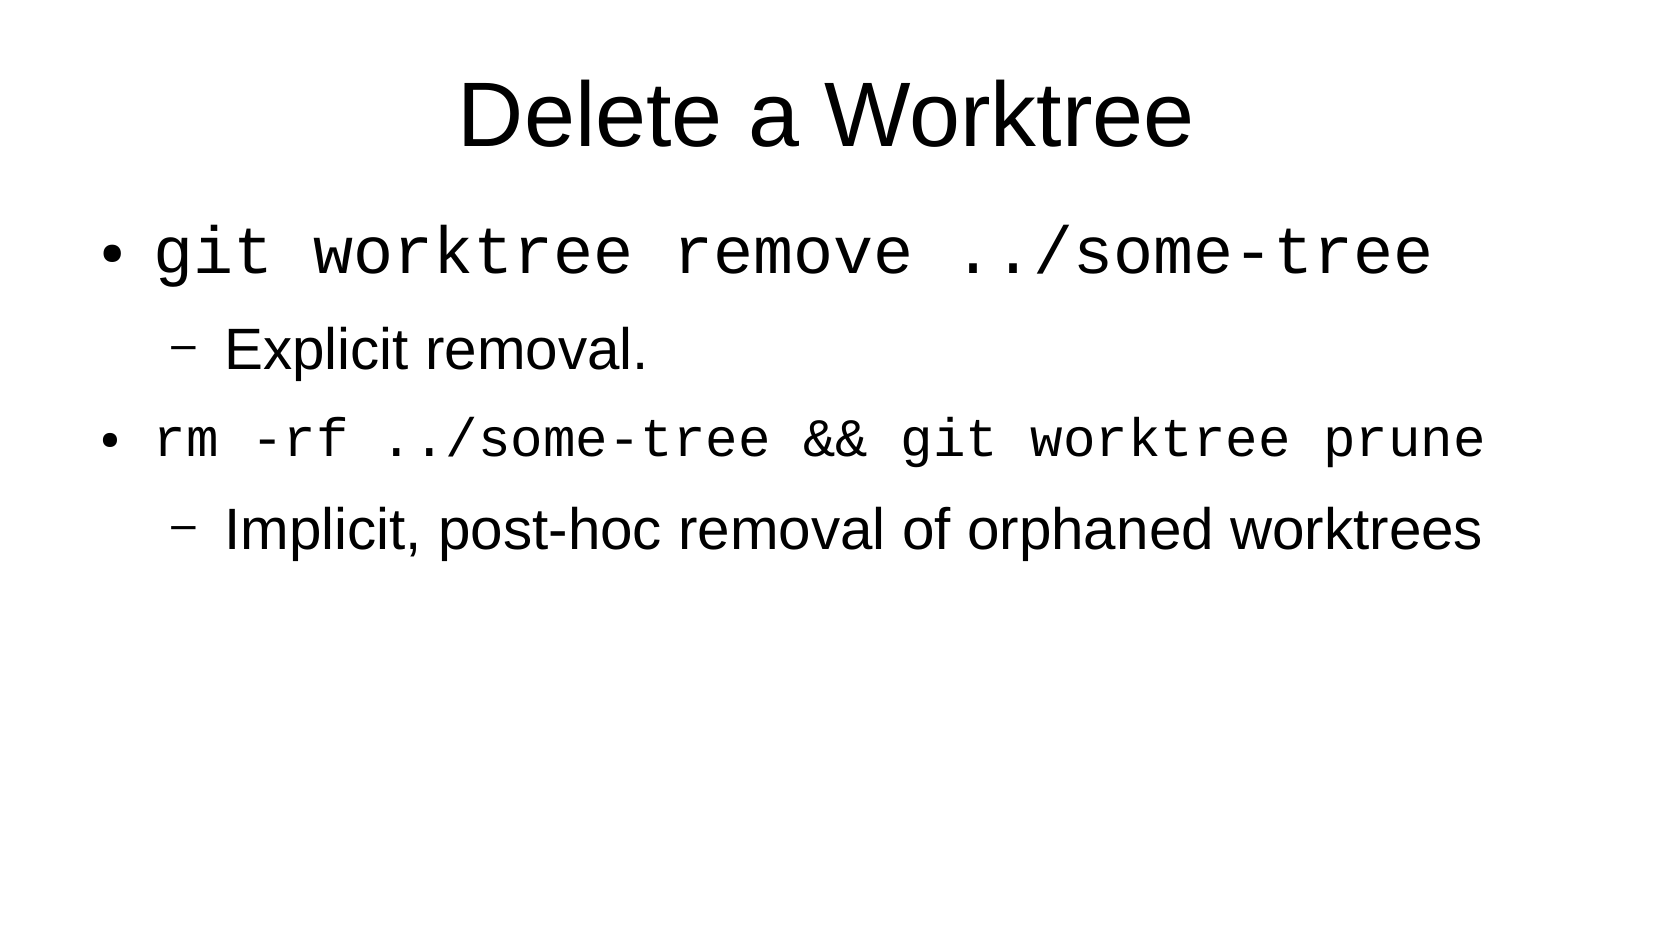

# Delete a Worktree
git worktree remove ../some-tree
Explicit removal.
rm -rf ../some-tree && git worktree prune
Implicit, post-hoc removal of orphaned worktrees